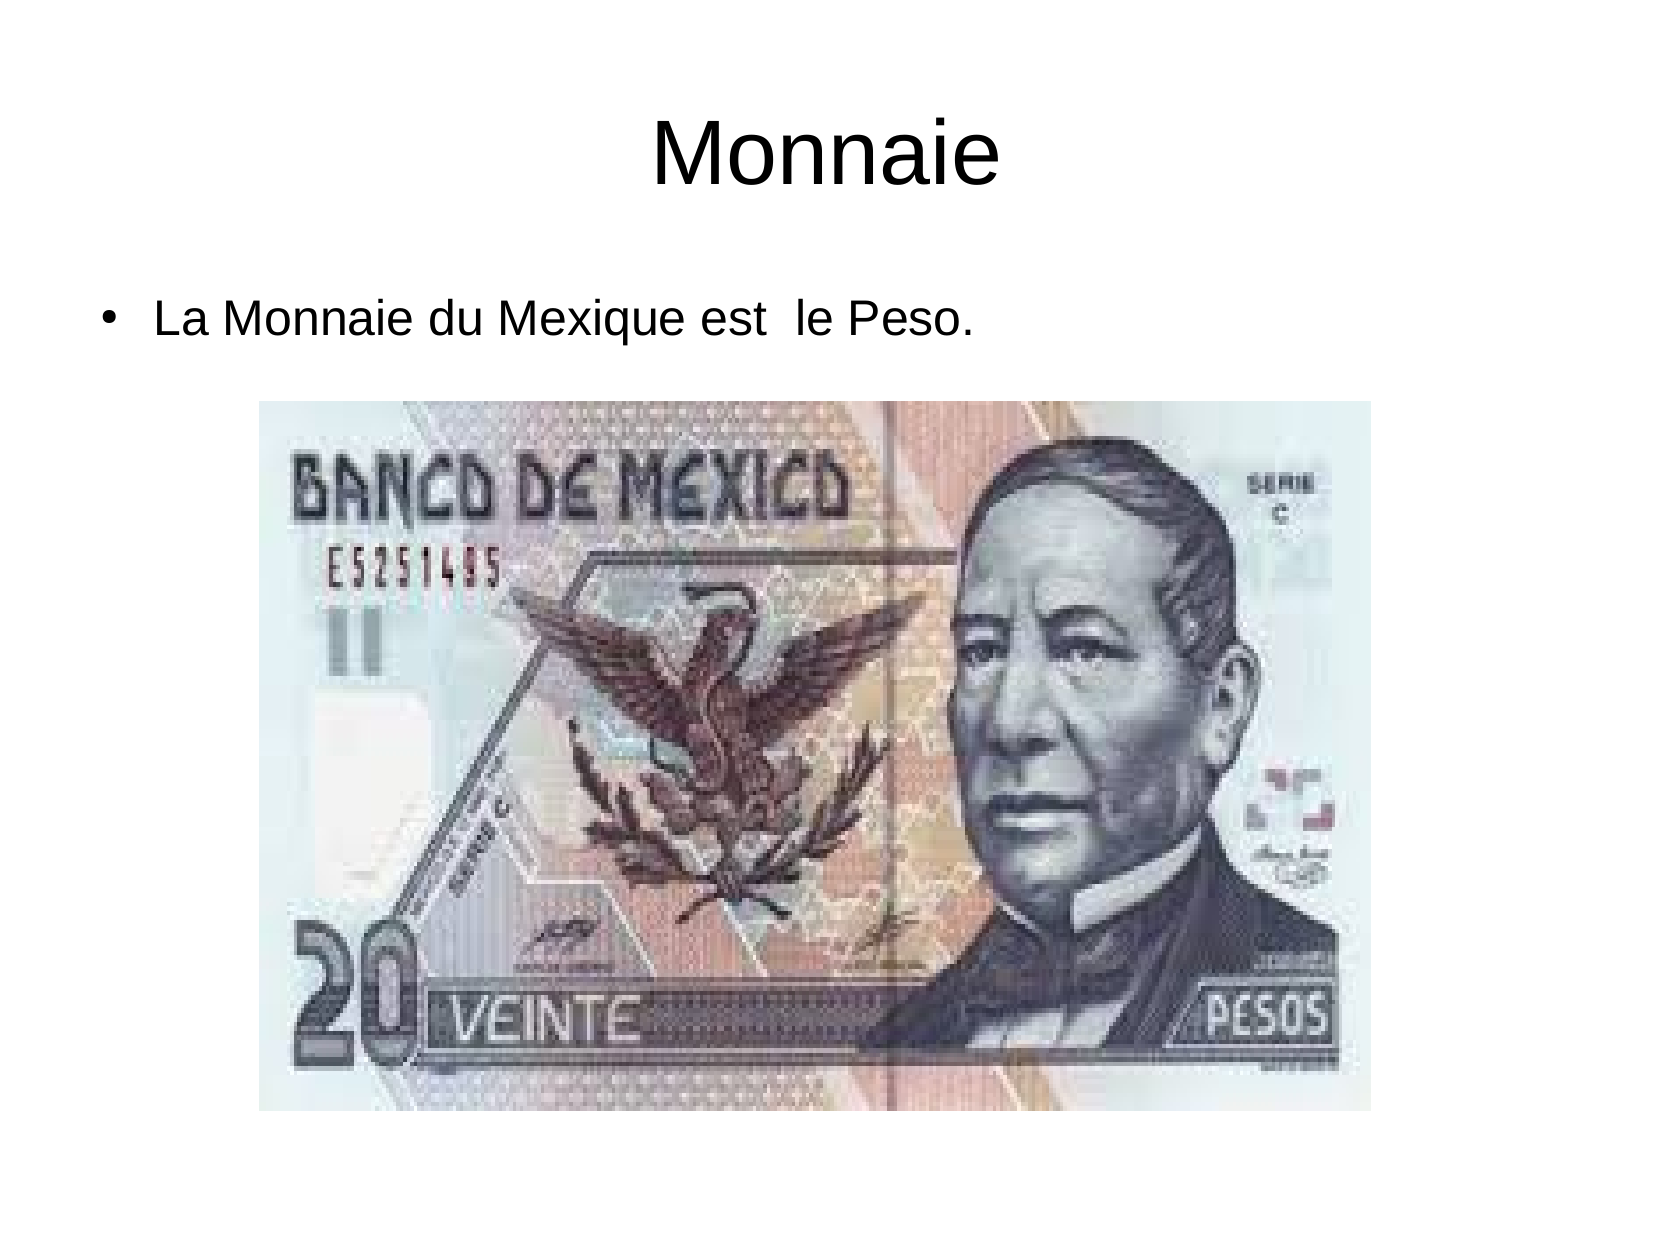

# Monnaie
La Monnaie du Mexique est le Peso.